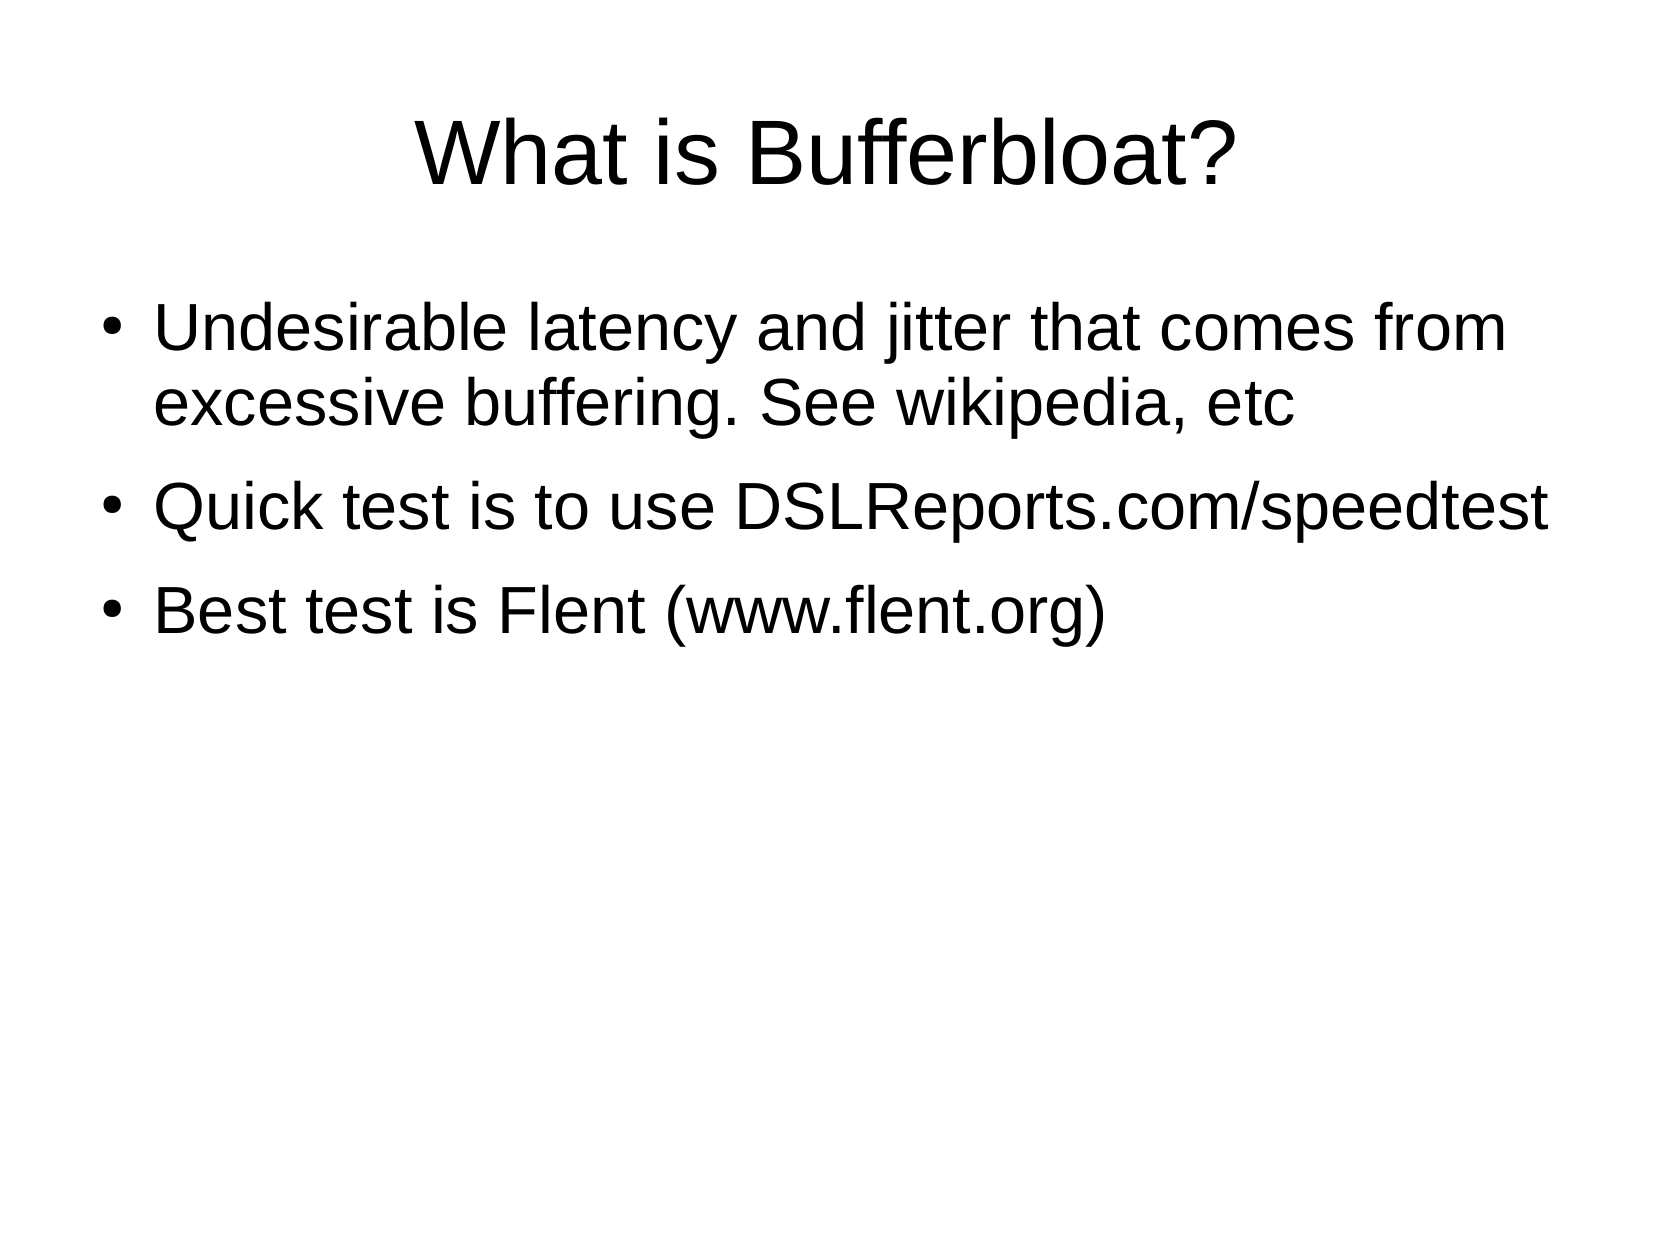

# What is Bufferbloat?
Undesirable latency and jitter that comes from excessive buffering. See wikipedia, etc
Quick test is to use DSLReports.com/speedtest
Best test is Flent (www.flent.org)